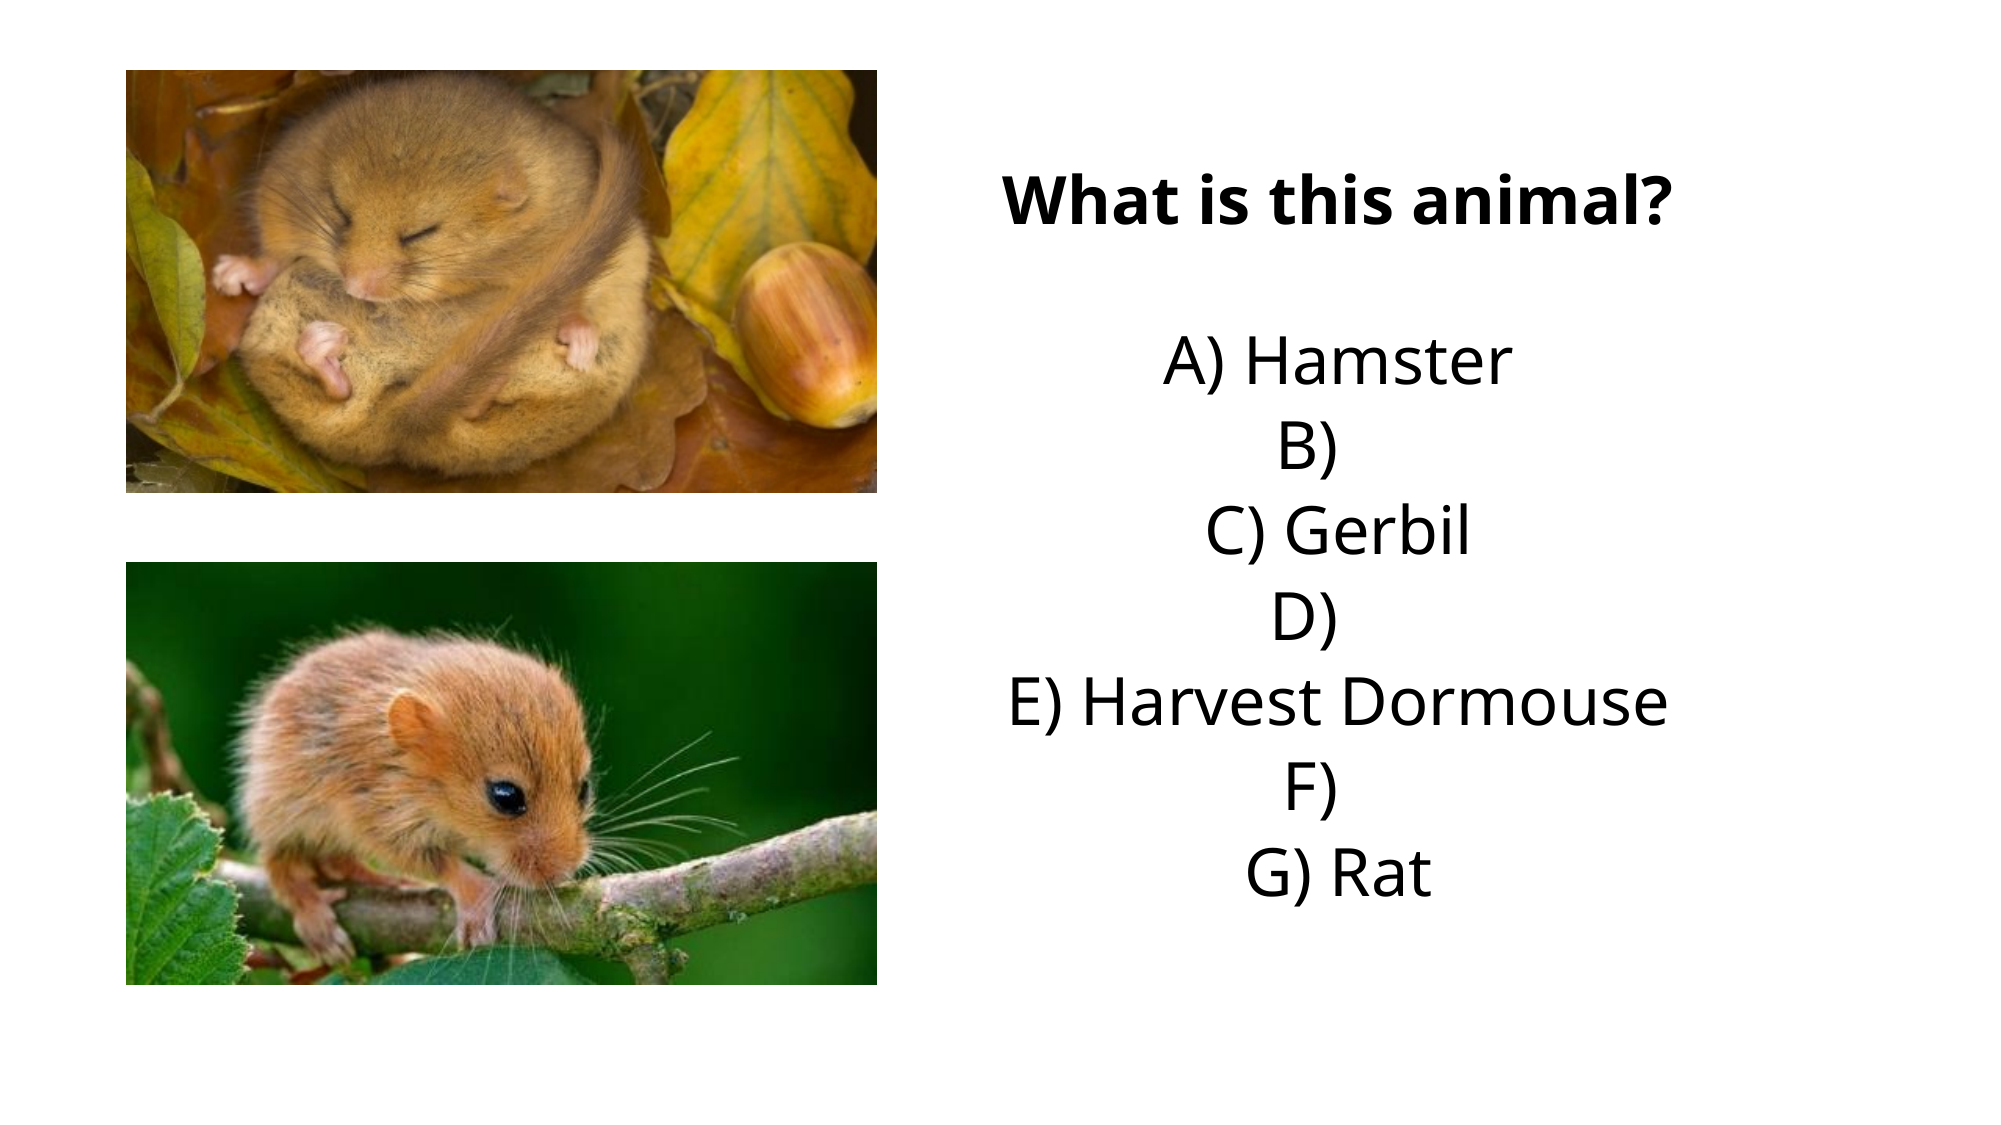

What is this animal?
 Hamster
 Gerbil
 Harvest Dormouse
 Rat